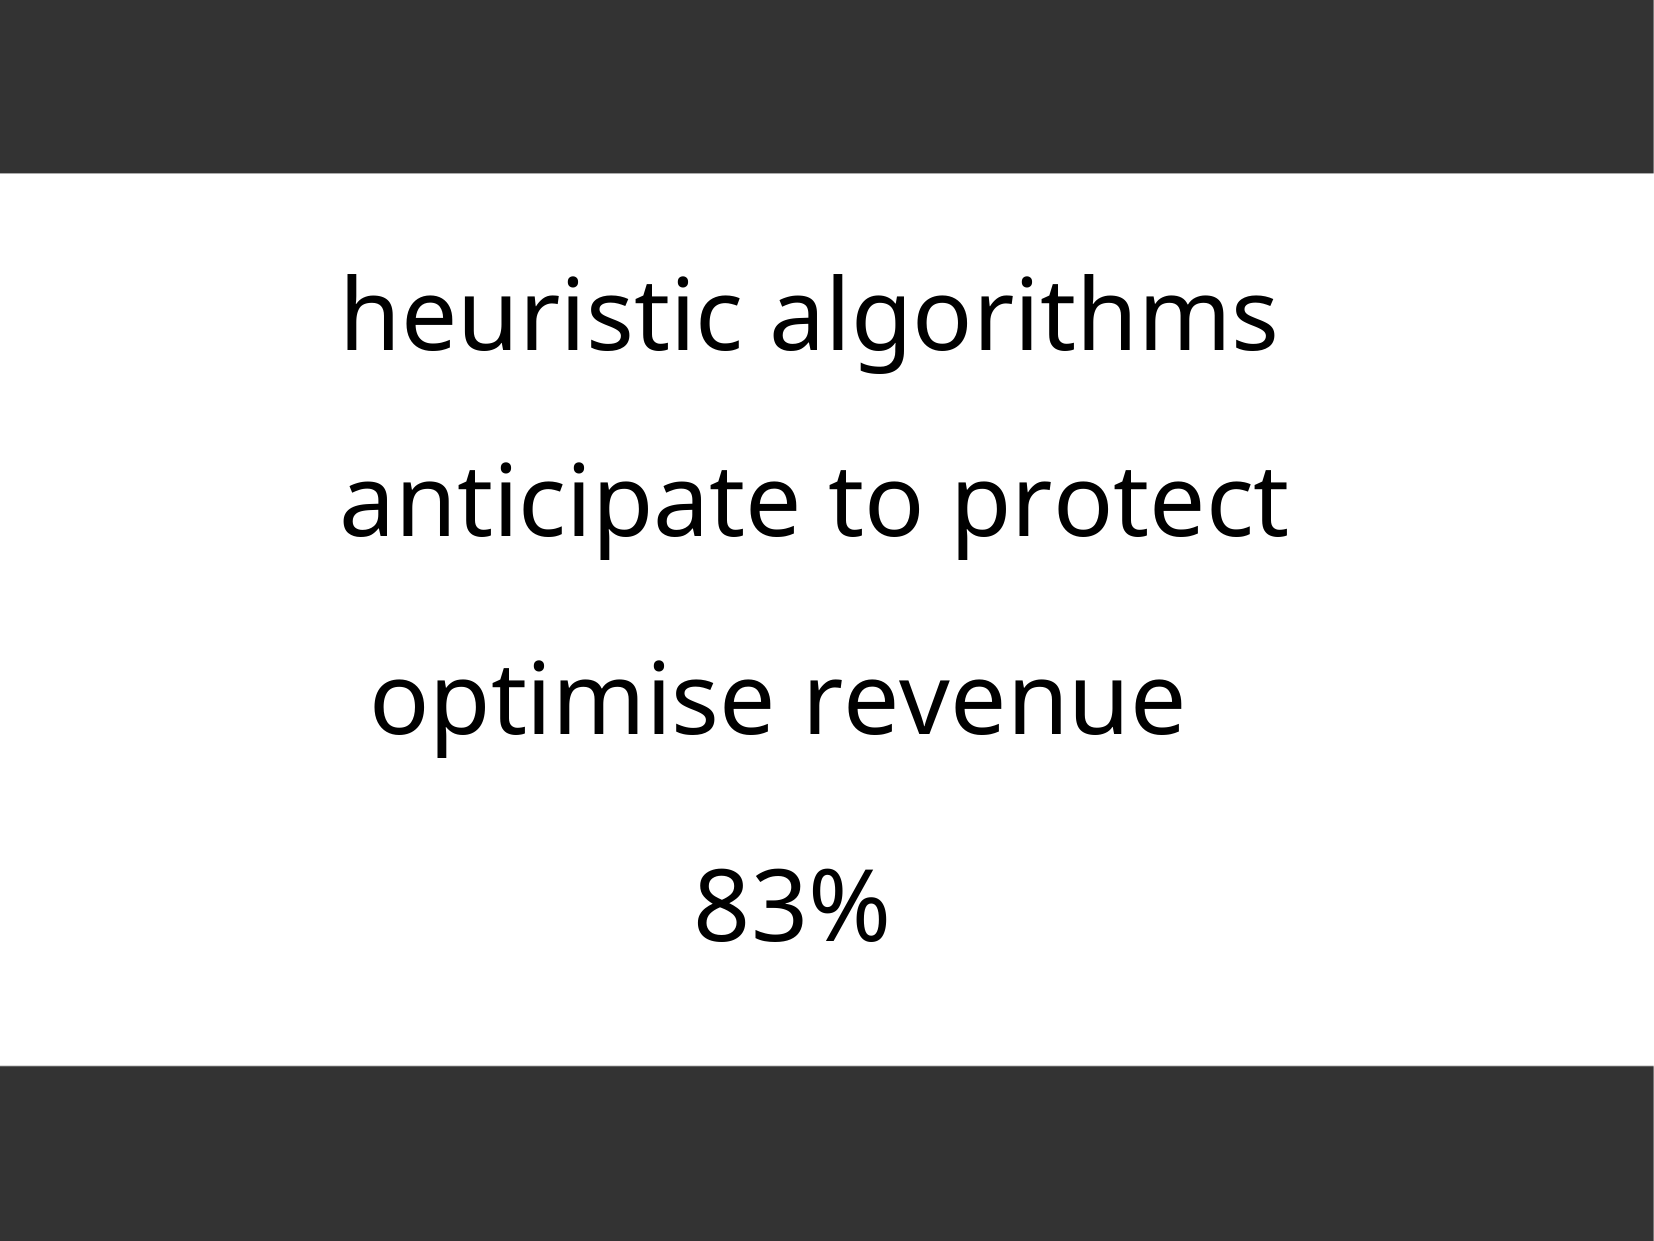

heuristic algorithms
anticipate to protect
optimise revenue
83%
#